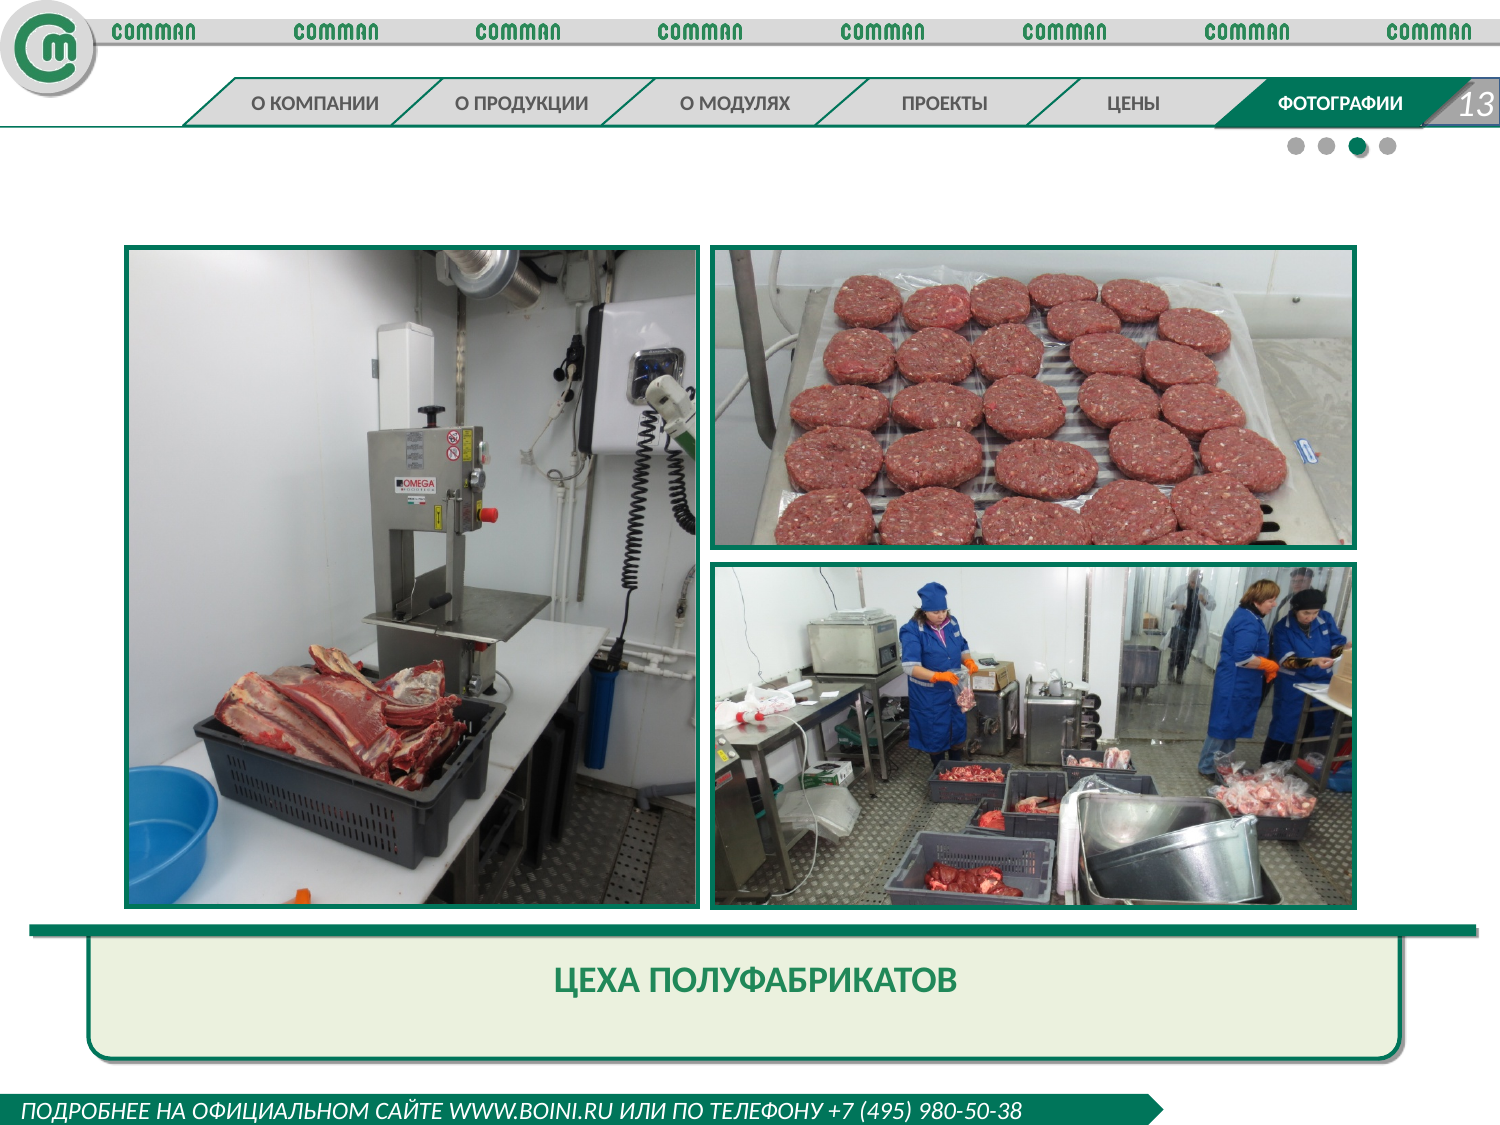

О КОМПАНИИ
 О ПРОДУКЦИИ
 О МОДУЛЯХ
ПРОЕКТЫ
ЦЕНЫ
ФОТОГРАФИИ
ЦЕХА ПОЛУФАБРИКАТОВ
 ПОДРОБНЕЕ НА ОФИЦИАЛЬНОМ САЙТЕ WWW.BOINI.RU ИЛИ ПО ТЕЛЕФОНУ +7 (495) 980-50-38